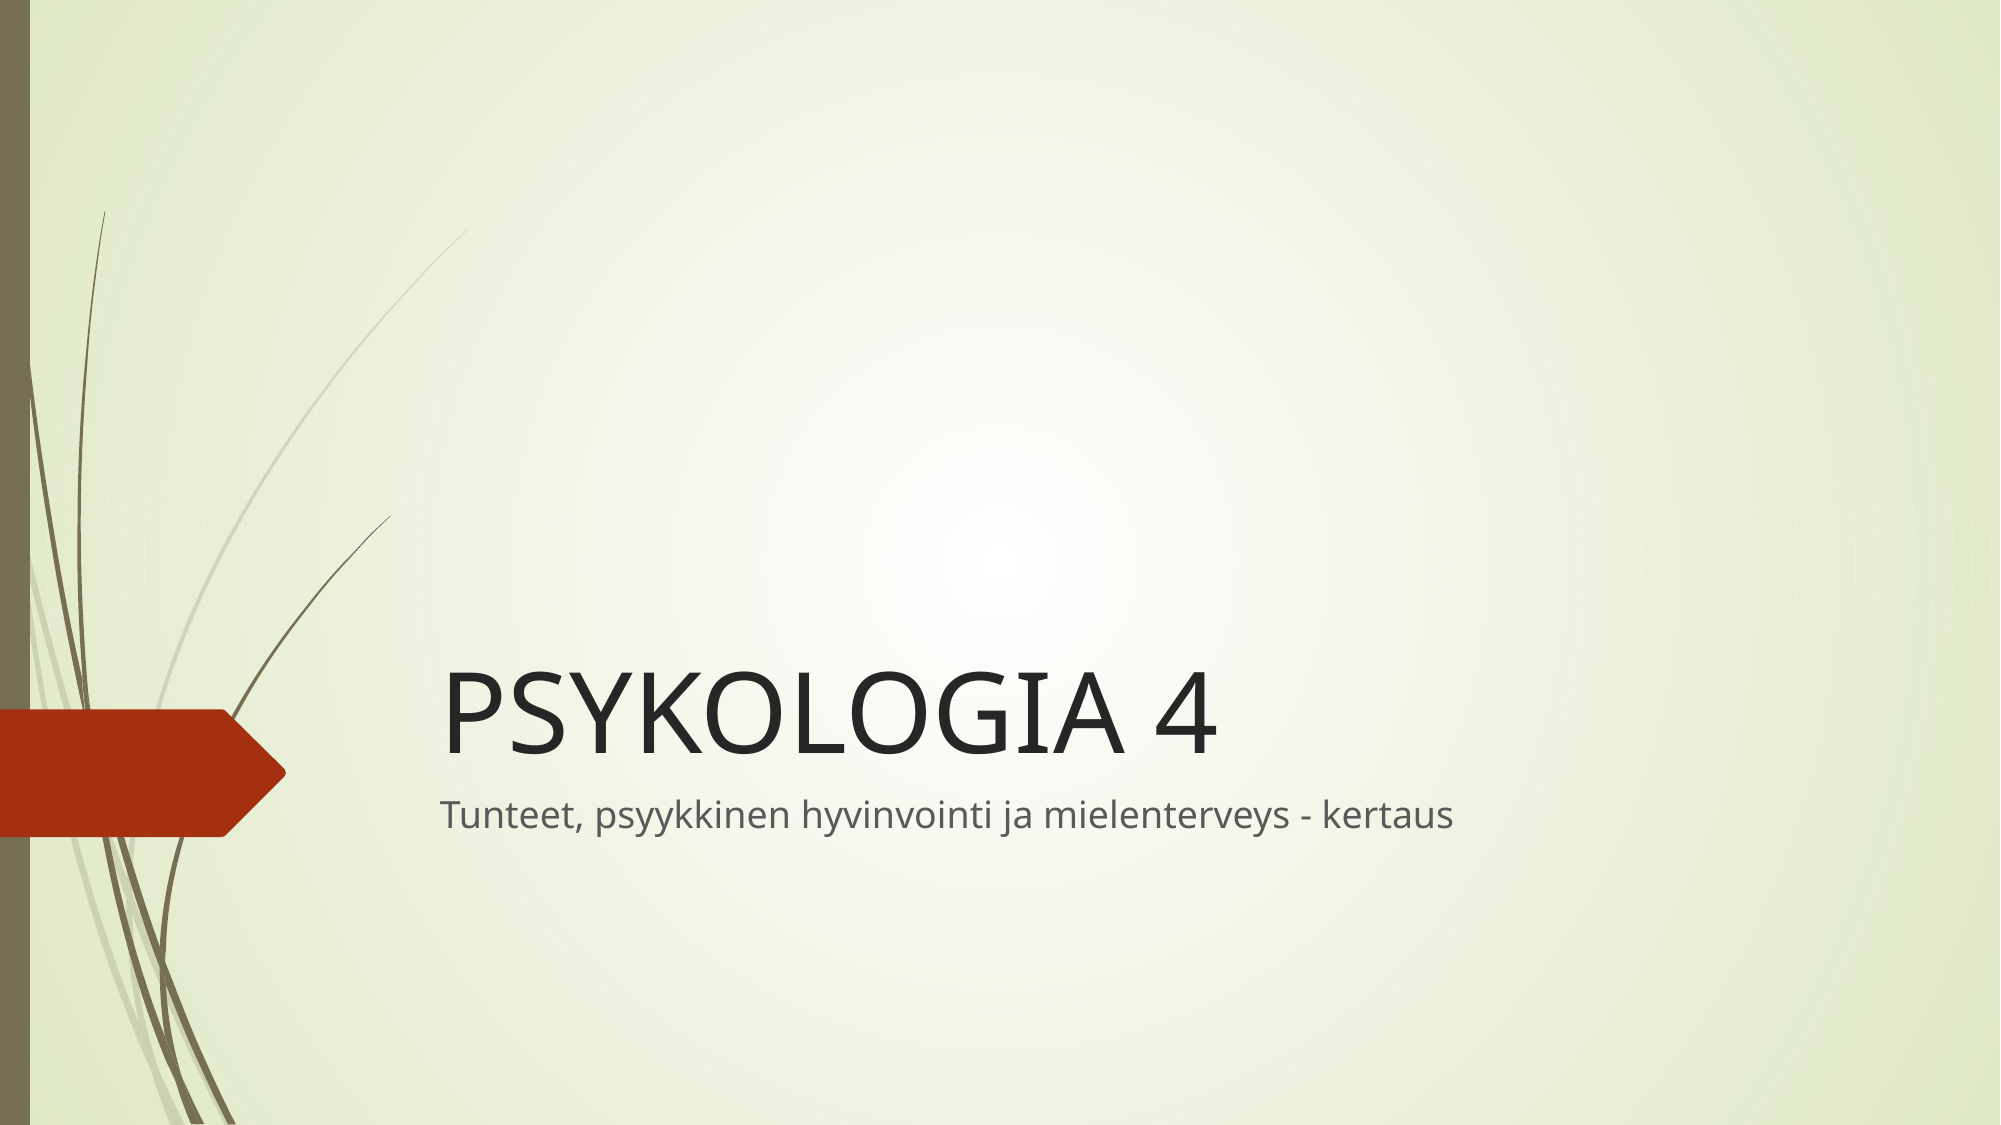

# PSYKOLOGIA 4
Tunteet, psyykkinen hyvinvointi ja mielenterveys - kertaus